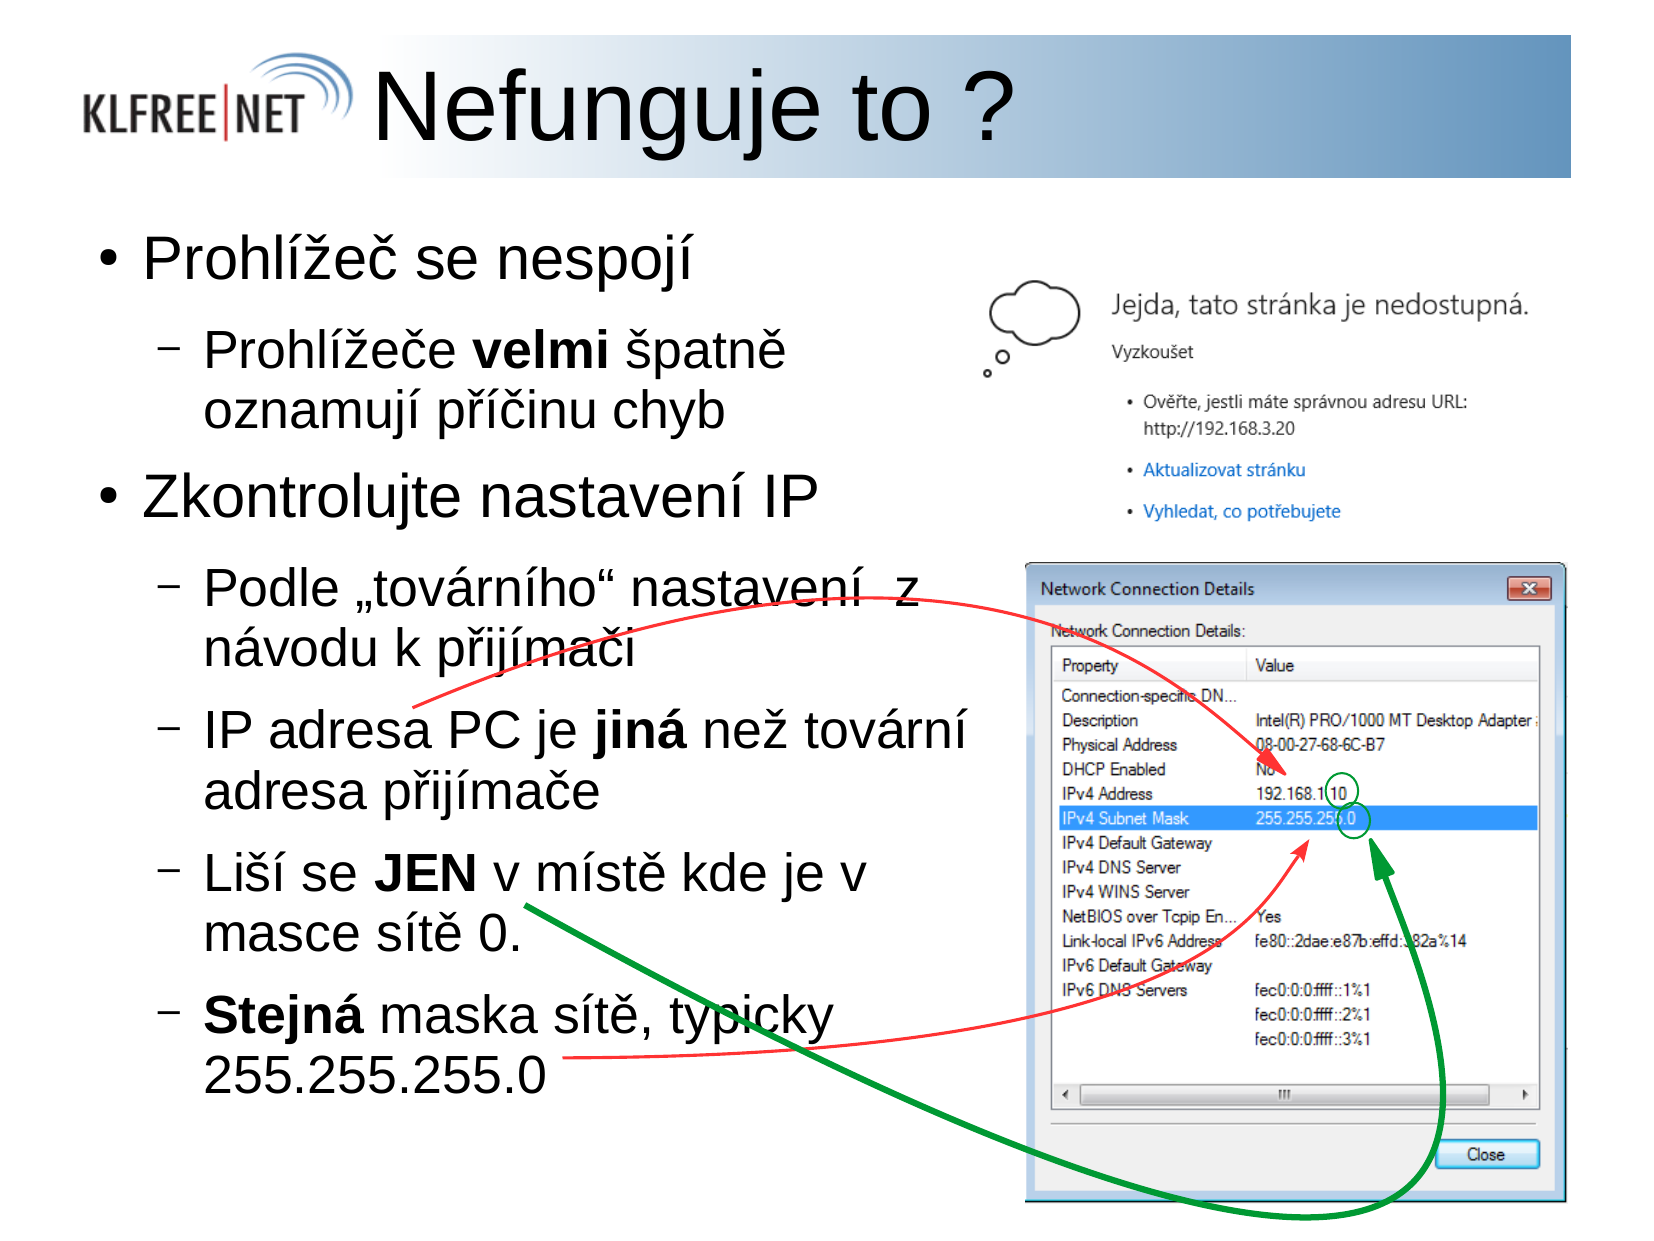

# Nefunguje to ?
Prohlížeč se nespojí
Prohlížeče velmi špatně oznamují příčinu chyb
Zkontrolujte nastavení IP
Podle „továrního“ nastavení z návodu k přijímači
IP adresa PC je jiná než tovární adresa přijímače
Liší se JEN v místě kde je v masce sítě 0.
Stejná maska sítě, typicky 255.255.255.0